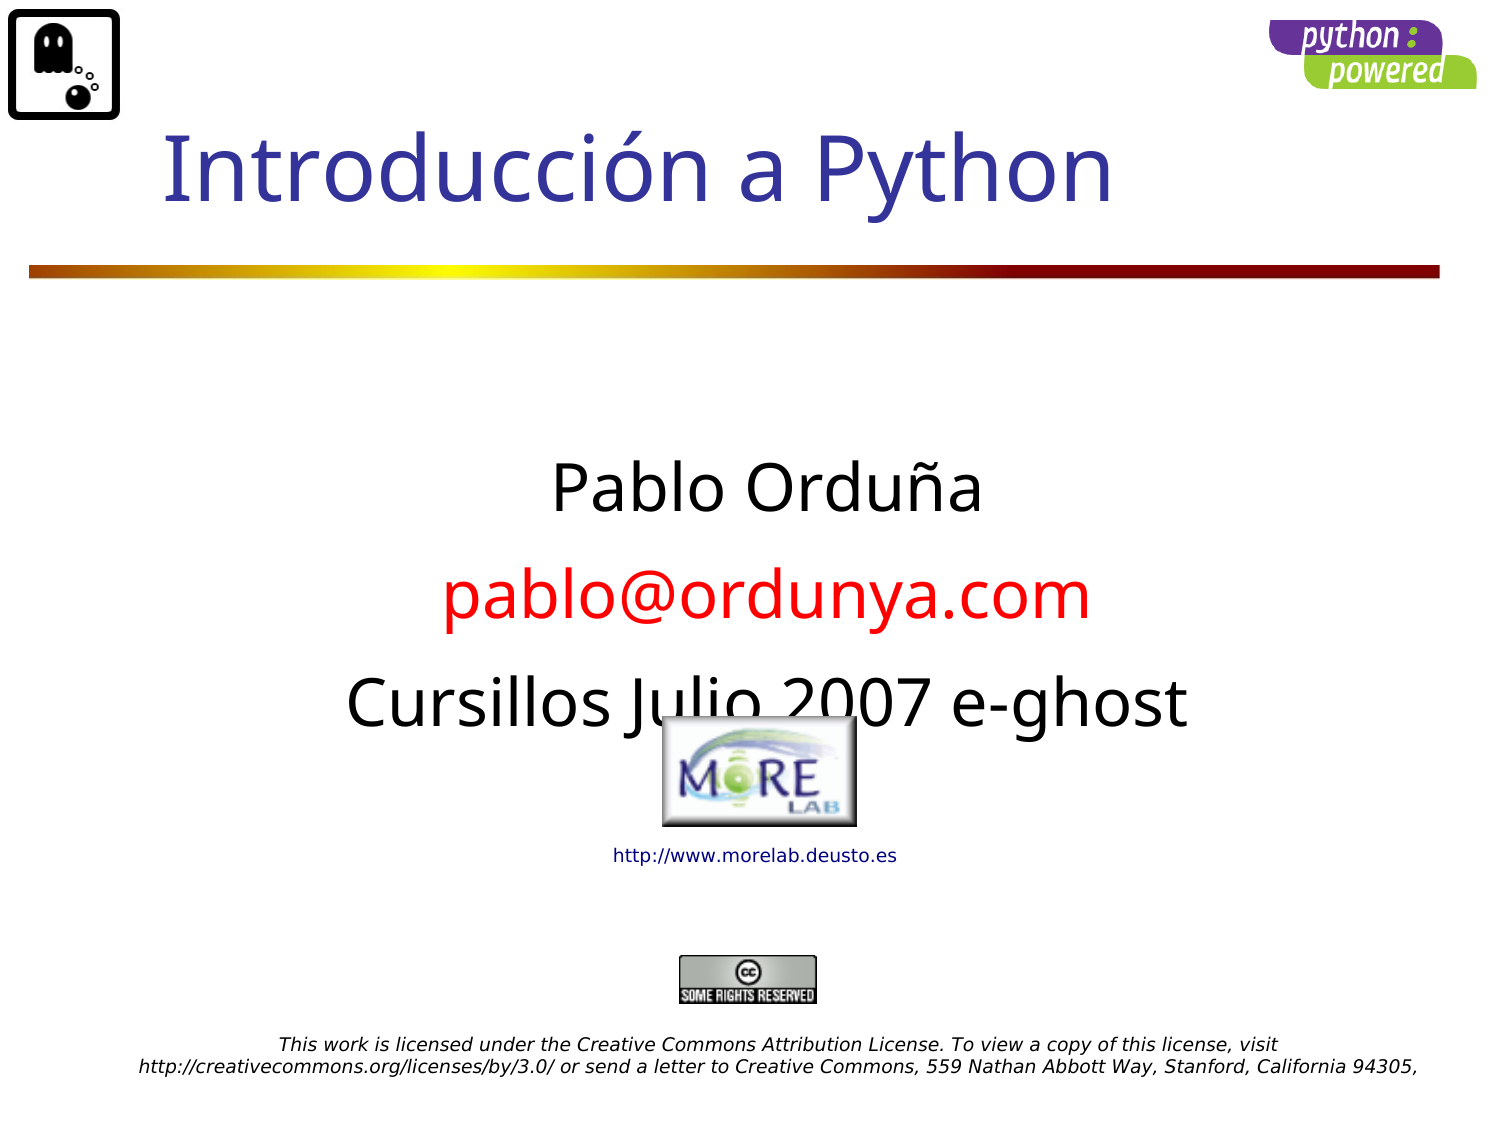

Introducción a Python
# Pablo Orduña
pablo@ordunya.com
Cursillos Julio 2007 e-ghost
http://www.morelab.deusto.es
This work is licensed under the Creative Commons Attribution License. To view a copy of this license, visit http://creativecommons.org/licenses/by/3.0/ or send a letter to Creative Commons, 559 Nathan Abbott Way, Stanford, California 94305,